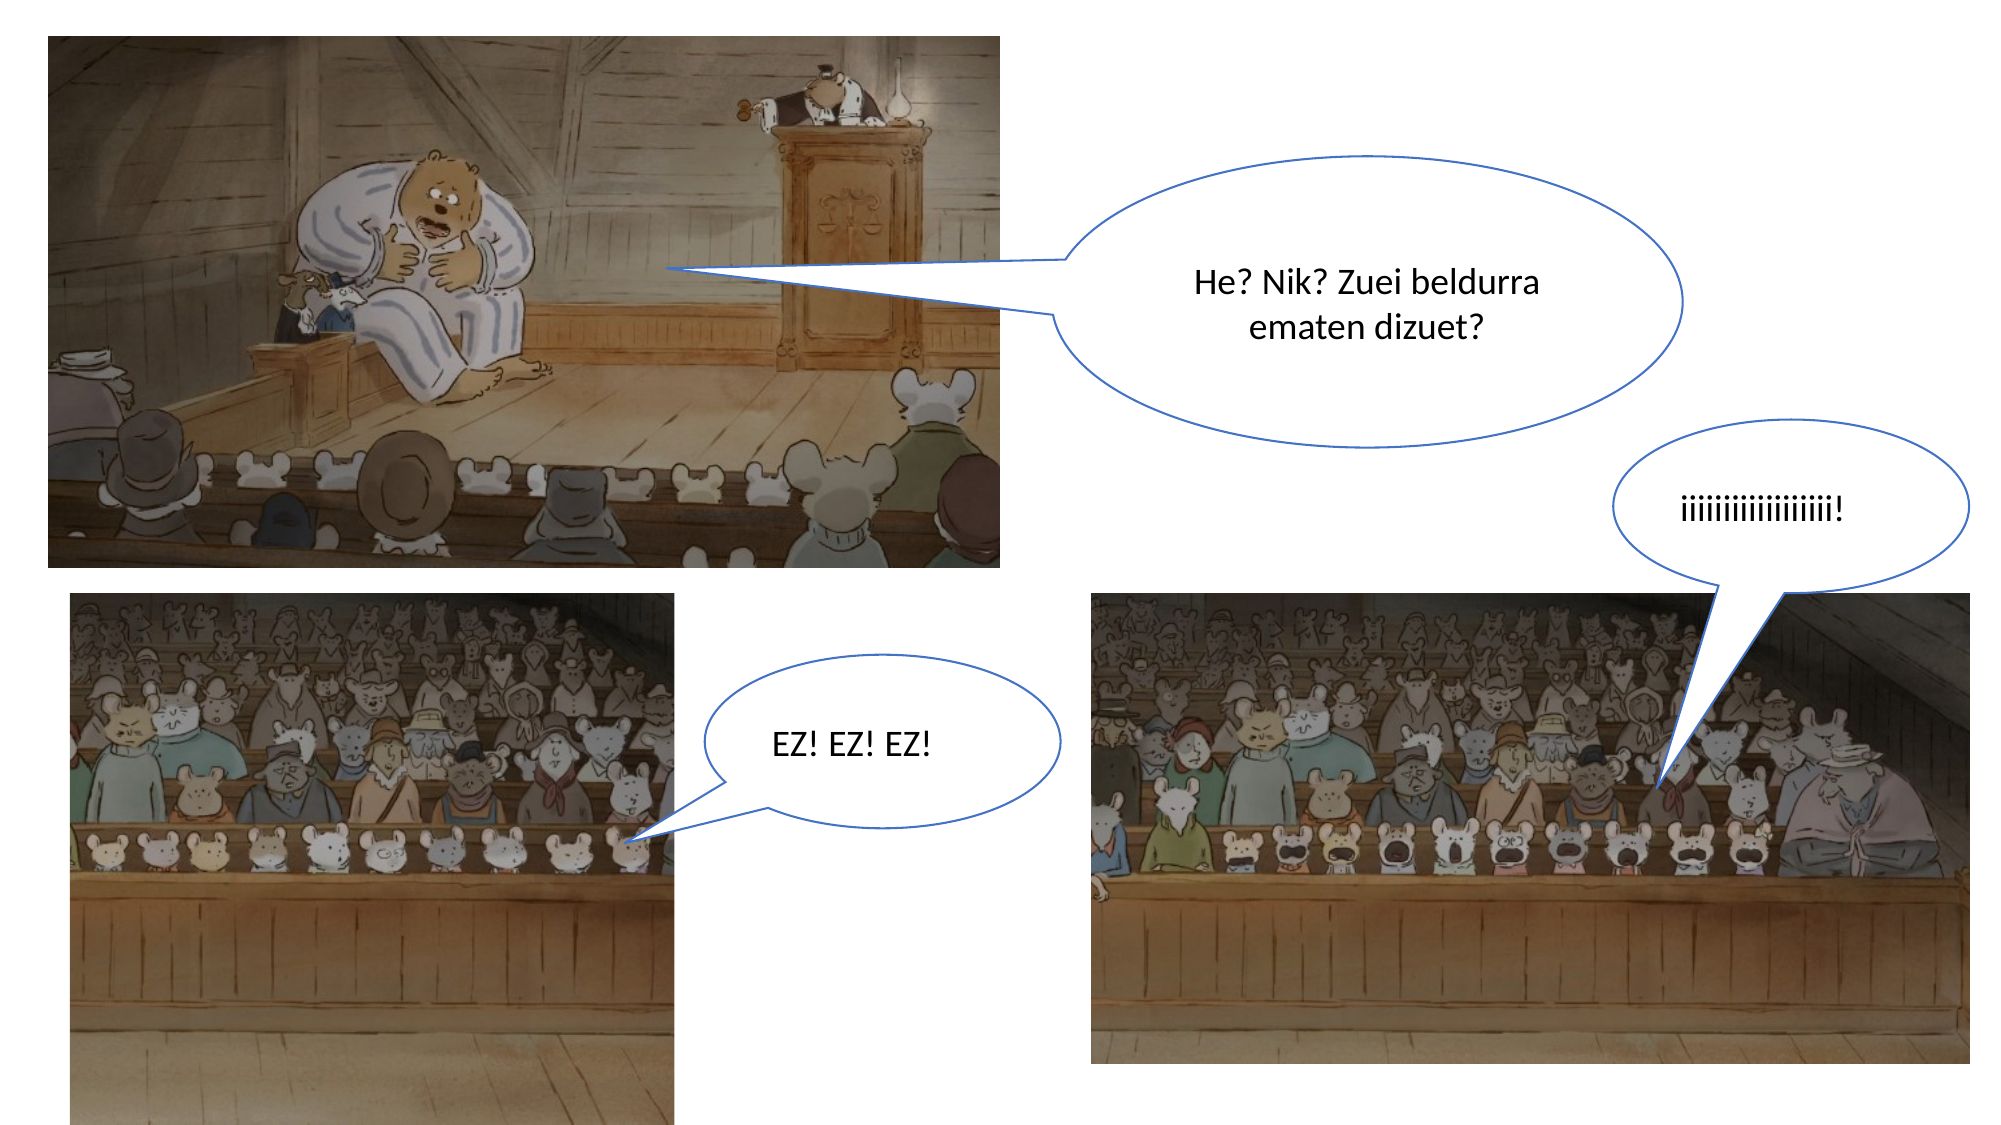

He? Nik? Zuei beldurra ematen dizuet?
iiiiiiiiiiiiiiiiii!
EZ! EZ! EZ!